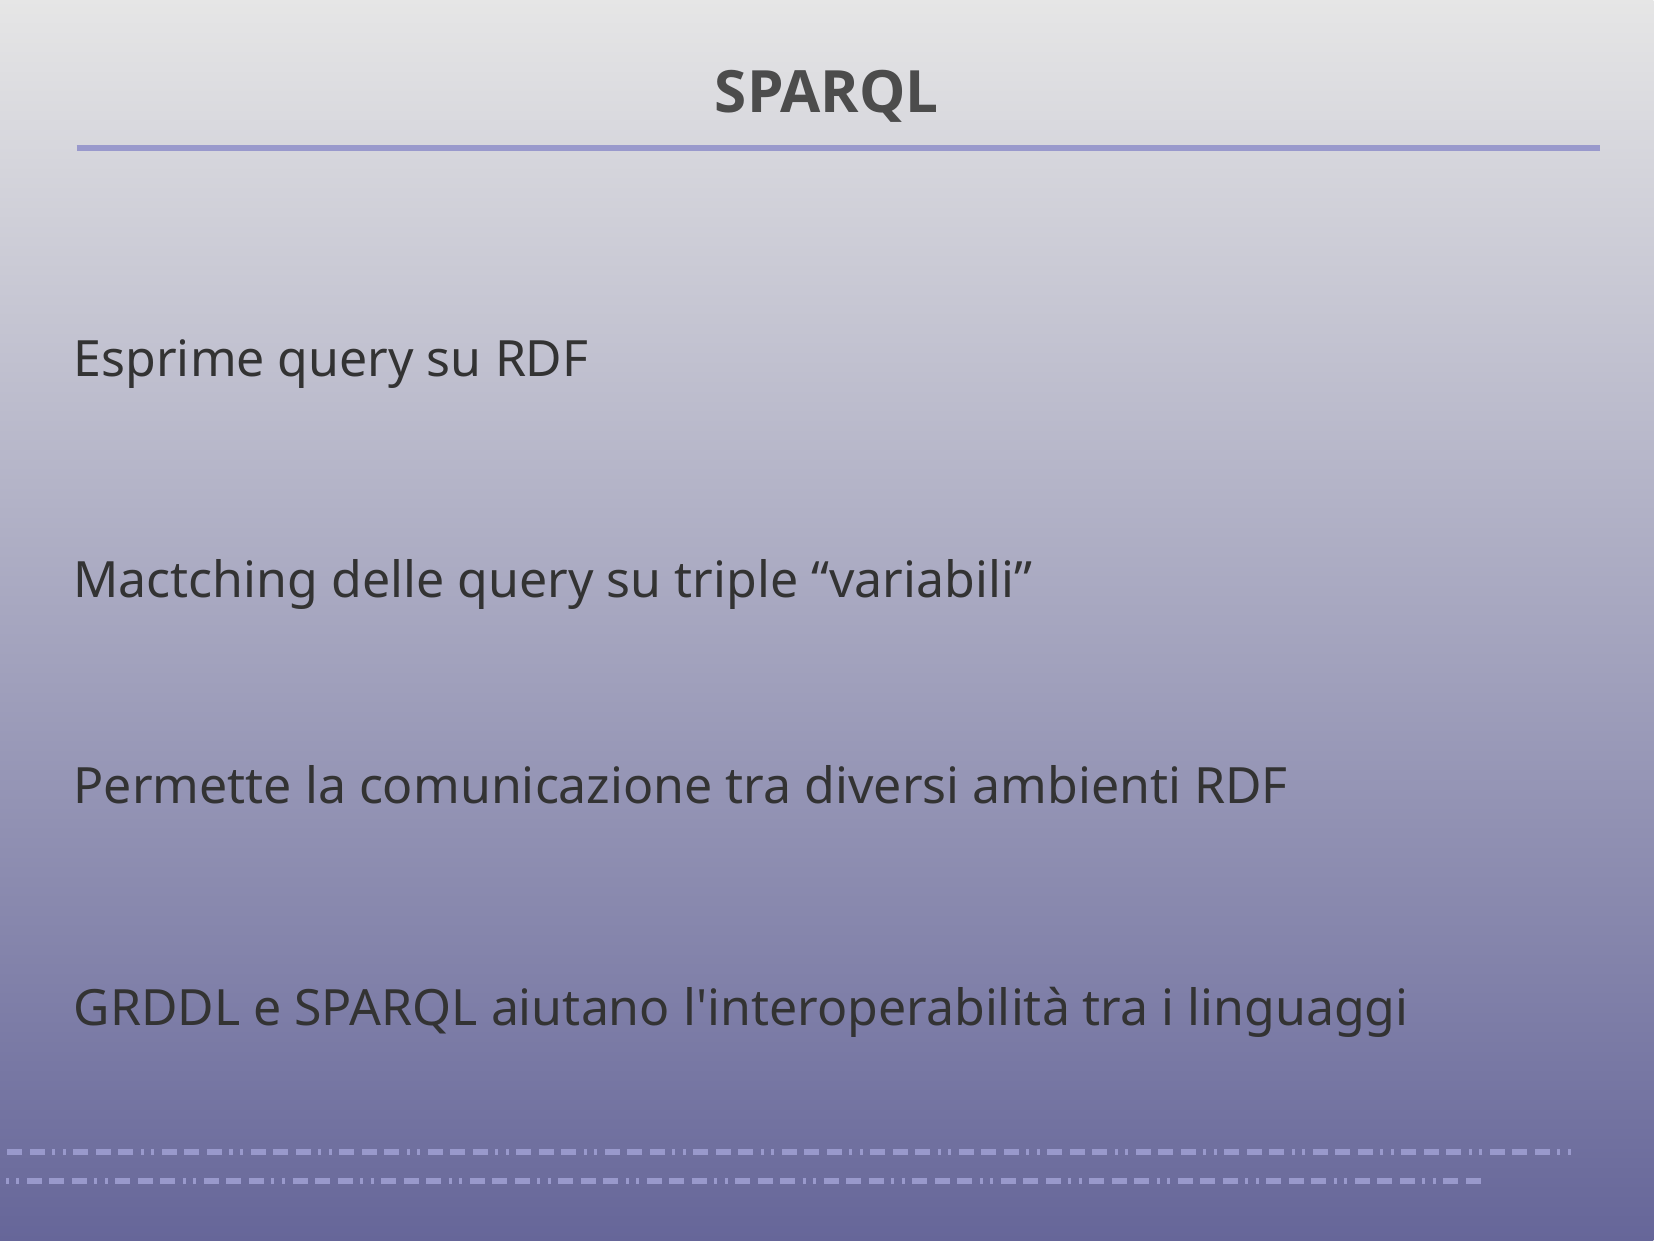

SPARQL
Esprime query su RDF
Mactching delle query su triple “variabili”
Permette la comunicazione tra diversi ambienti RDF
GRDDL e SPARQL aiutano l'interoperabilità tra i linguaggi